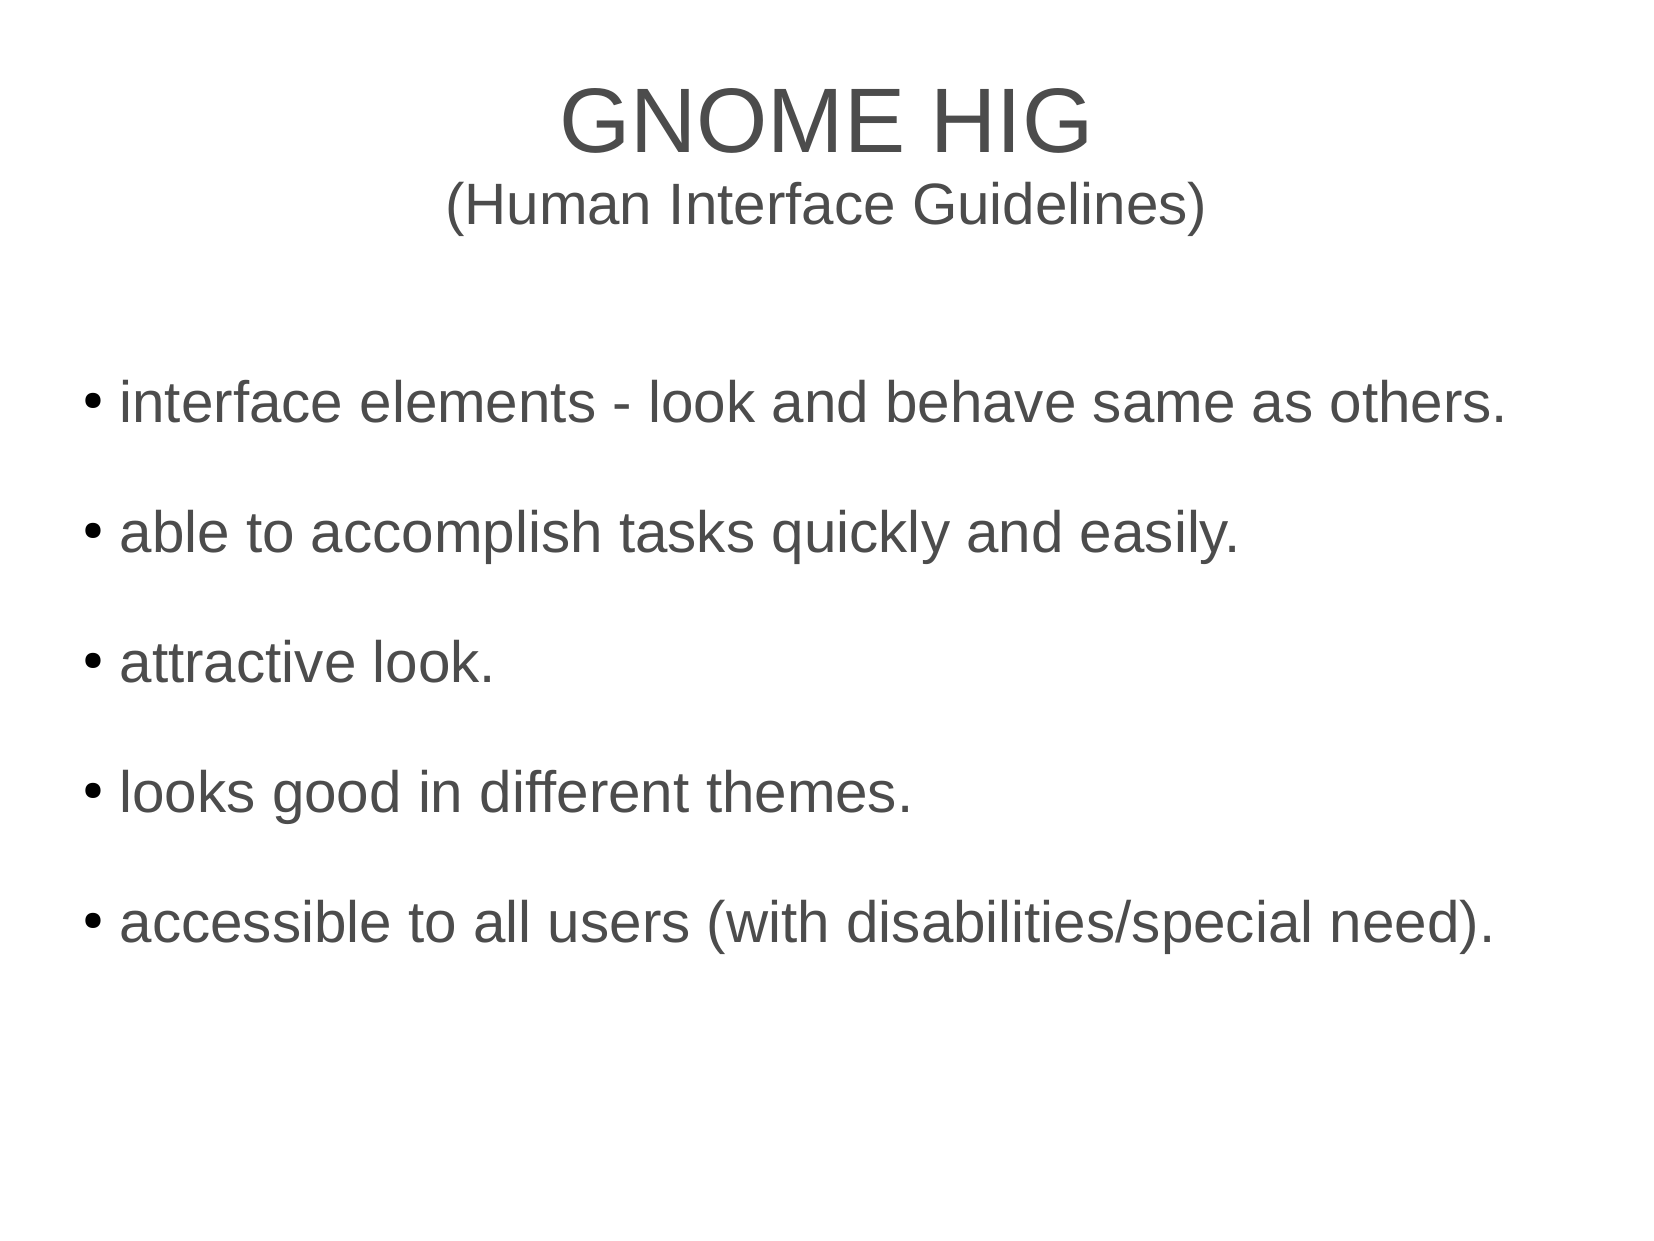

# GNOME HIG (Human Interface Guidelines)
 interface elements - look and behave same as others.
 able to accomplish tasks quickly and easily.
 attractive look.
 looks good in different themes.
 accessible to all users (with disabilities/special need).